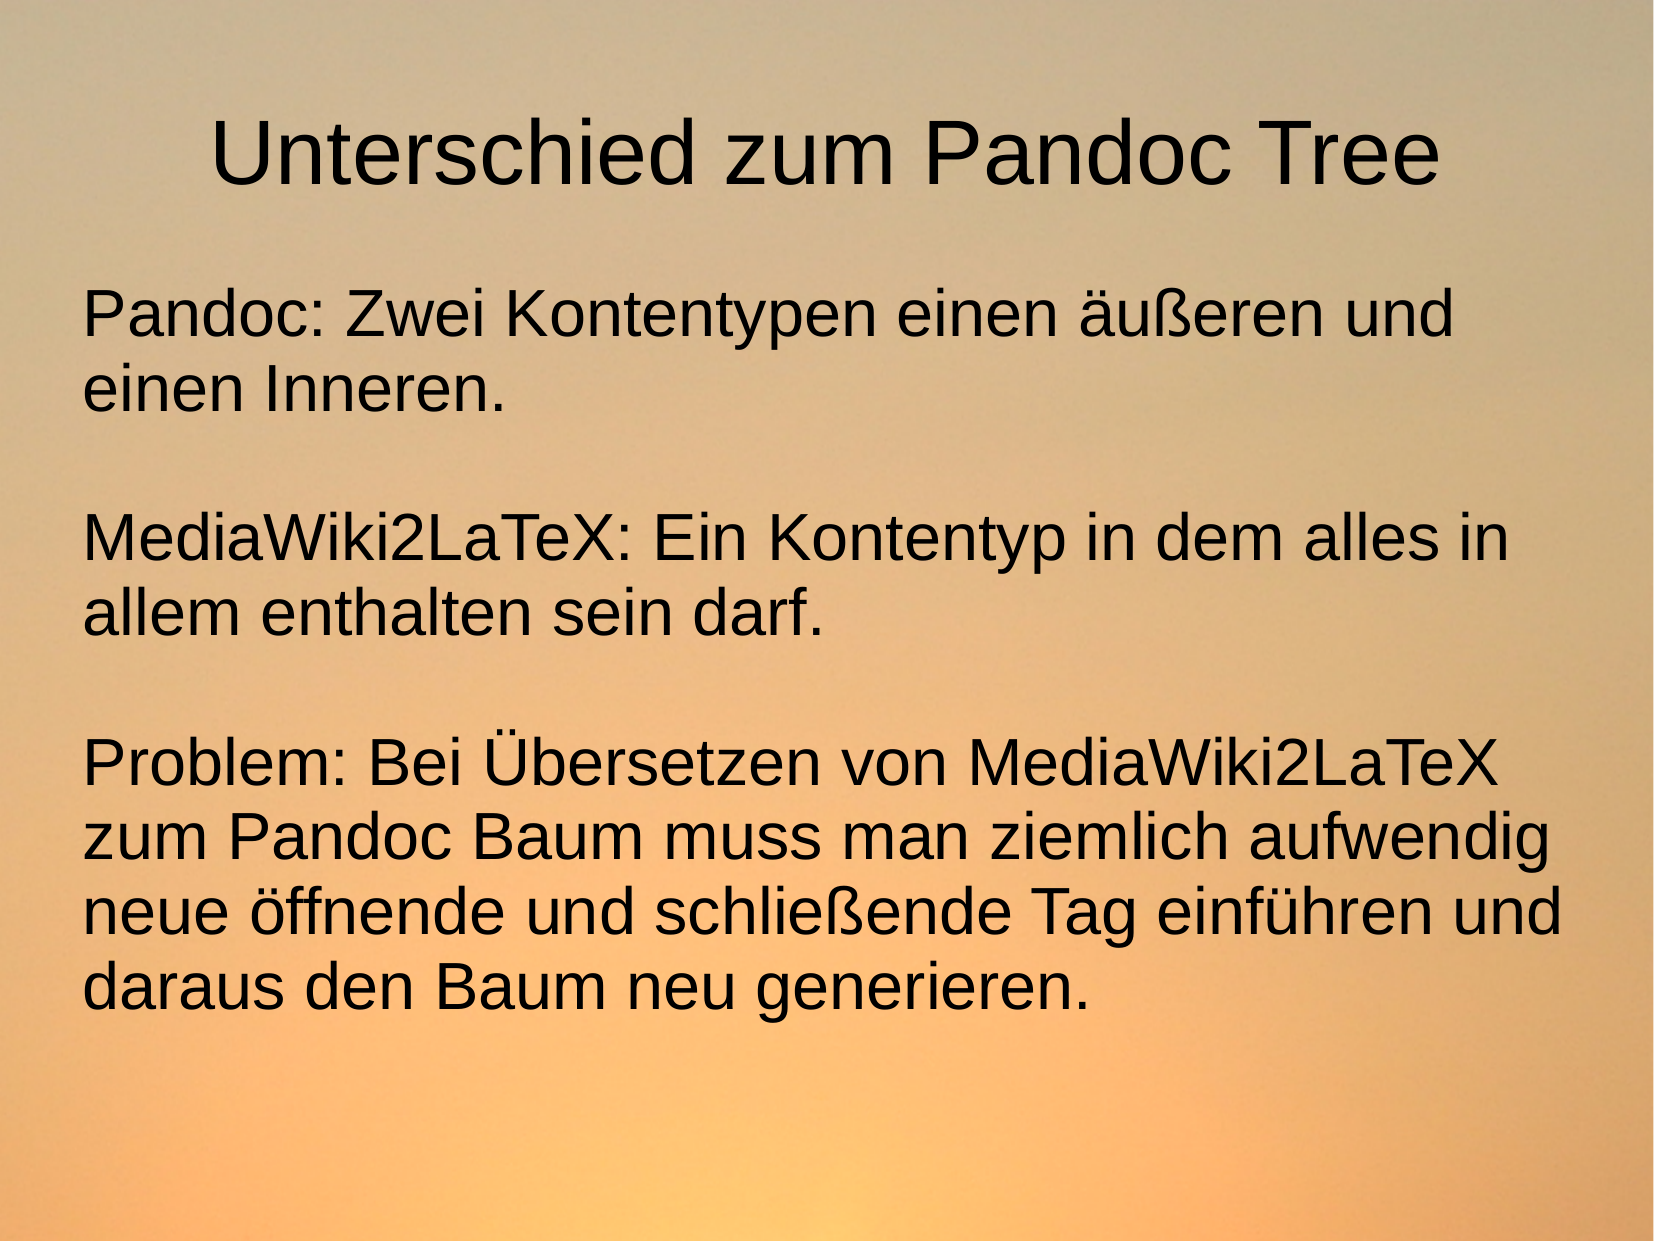

# Unterschied zum Pandoc Tree
Pandoc: Zwei Kontentypen einen äußeren und einen Inneren.
MediaWiki2LaTeX: Ein Kontentyp in dem alles in allem enthalten sein darf.
Problem: Bei Übersetzen von MediaWiki2LaTeX zum Pandoc Baum muss man ziemlich aufwendig neue öffnende und schließende Tag einführen und daraus den Baum neu generieren.